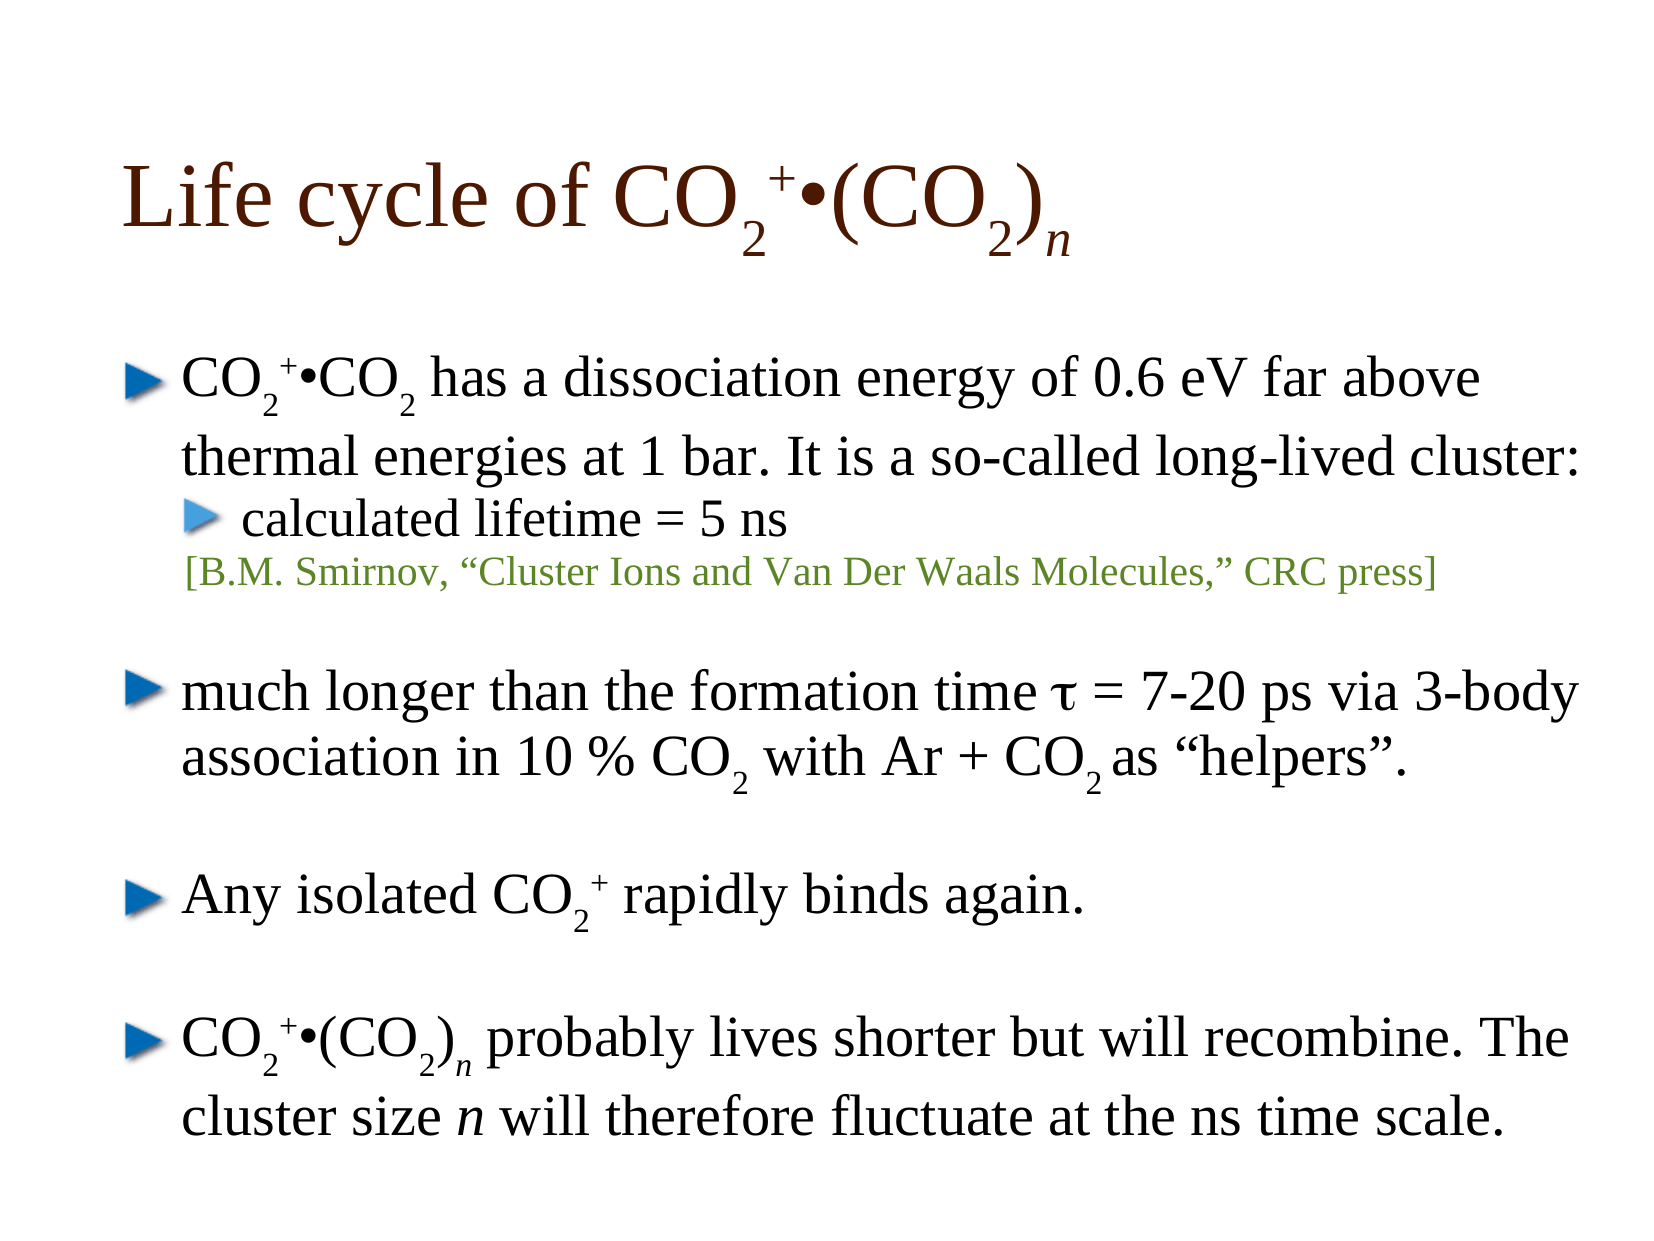

# Life cycle of CO2+(CO2)n
CO2+CO2 has a dissociation energy of 0.6 eV far above thermal energies at 1 bar. It is a so-called long-lived cluster:
calculated lifetime = 5 ns
 [B.M. Smirnov, “Cluster Ions and Van Der Waals Molecules,” CRC press]
much longer than the formation time τ = 7-20 ps via 3-body association in 10 % CO2 with Ar + CO2 as “helpers”.
Any isolated CO2+ rapidly binds again.
CO2+(CO2)n probably lives shorter but will recombine. The cluster size n will therefore fluctuate at the ns time scale.